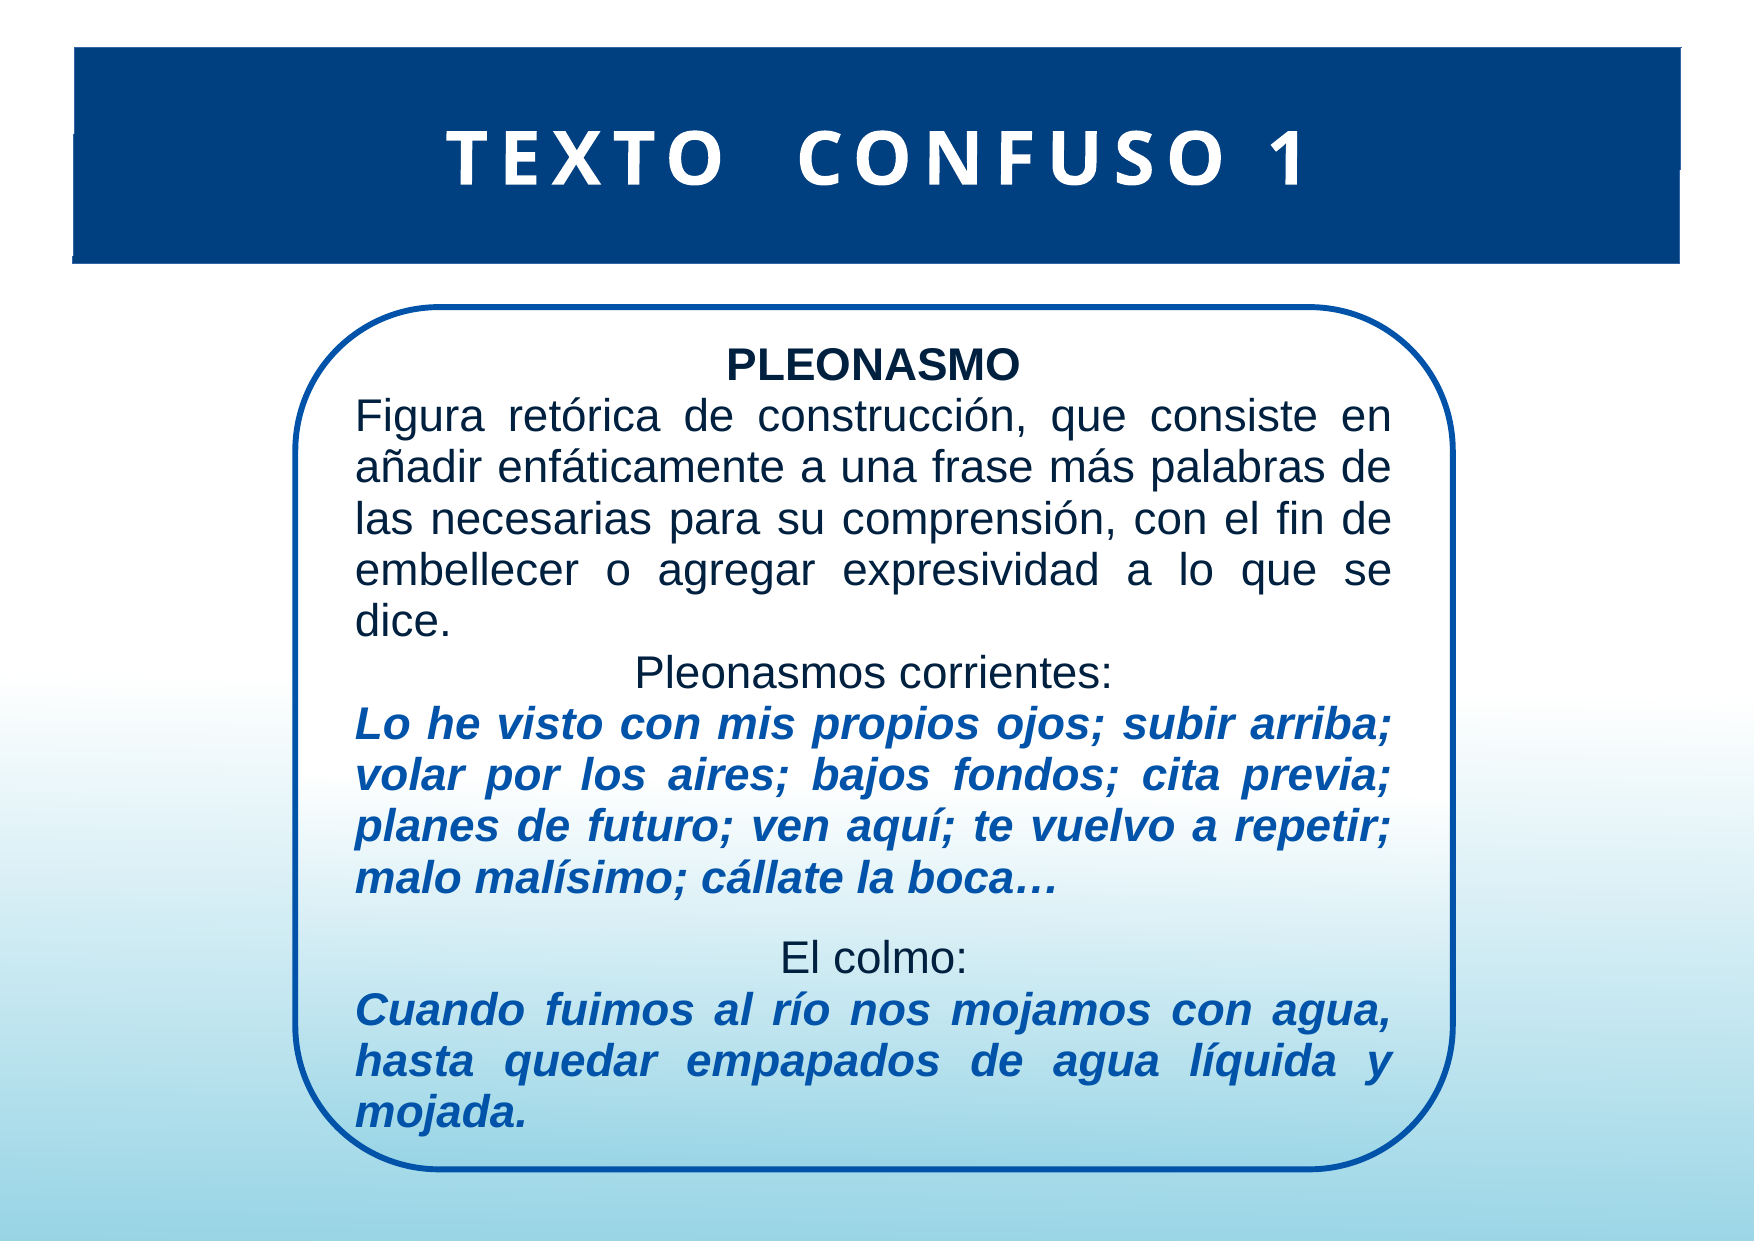

TEXTO CONFUSO 1
PLEONASMO
Figura retórica de construcción, que consiste en añadir enfáticamente a una frase más palabras de las necesarias para su comprensión, con el fin de embellecer o agregar expresividad a lo que se dice.
Pleonasmos corrientes:
Lo he visto con mis propios ojos; subir arriba; volar por los aires; bajos fondos; cita previa; planes de futuro; ven aquí; te vuelvo a repetir; malo malísimo; cállate la boca…
El colmo:
Cuando fuimos al río nos mojamos con agua, hasta quedar empapados de agua líquida y mojada.